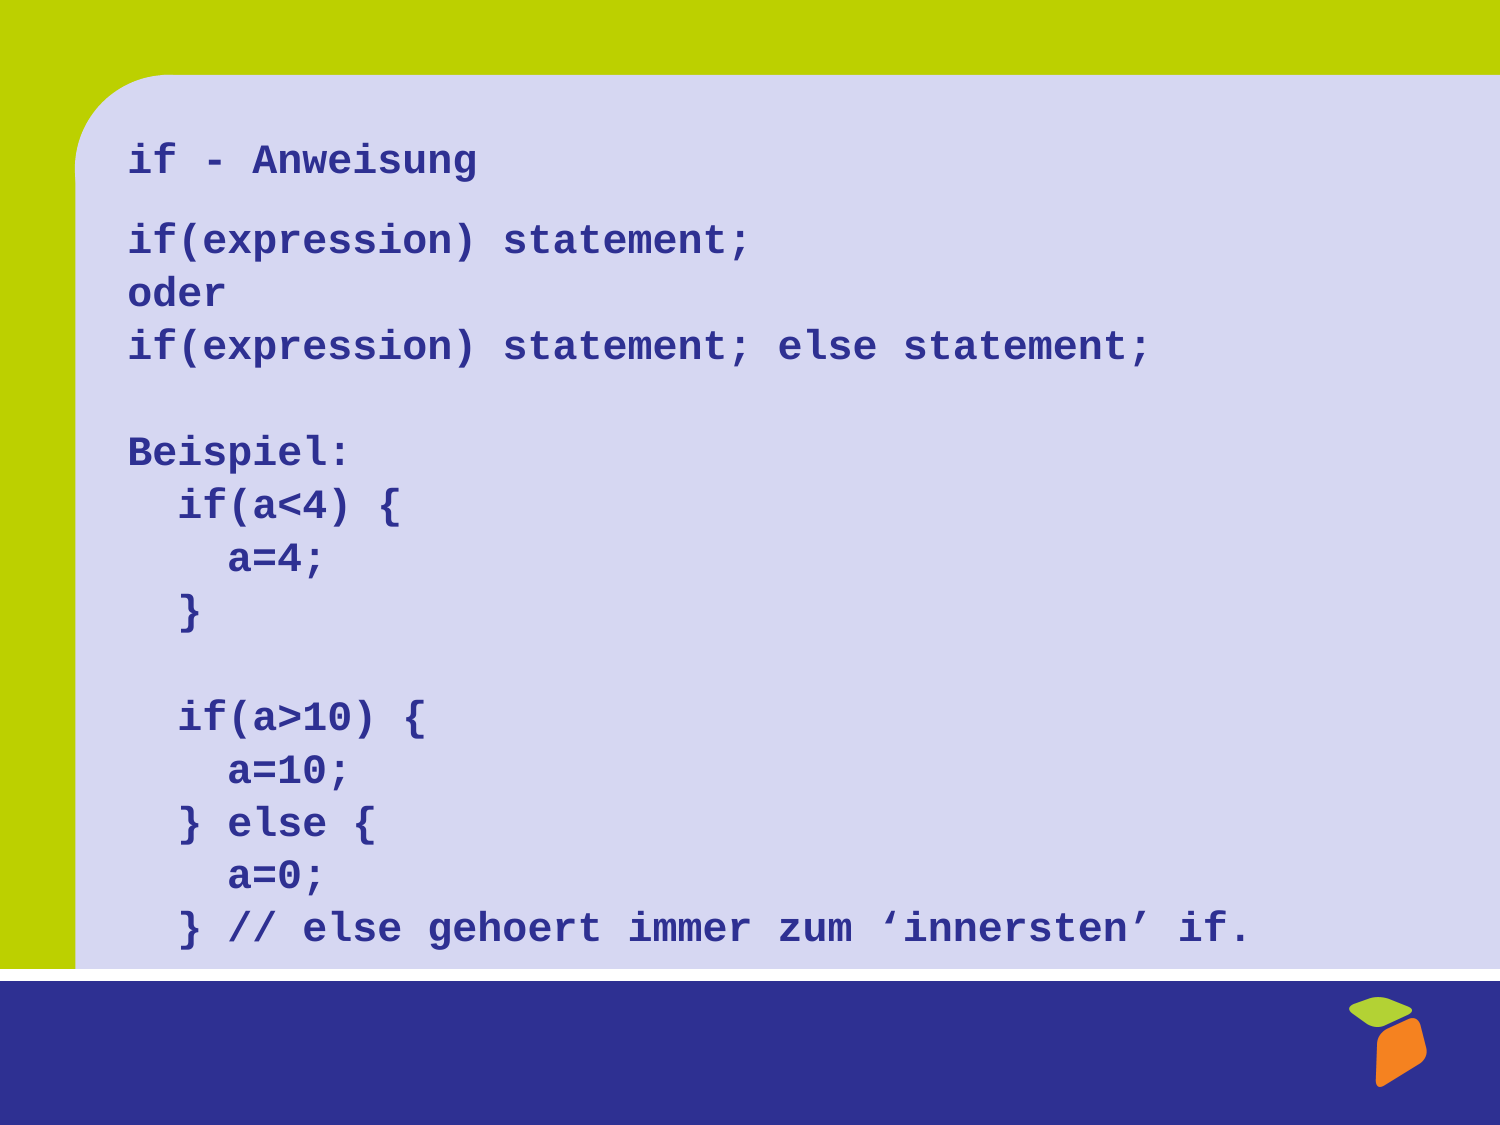

# if - Anweisung
if(expression) statement;
oder
if(expression) statement; else statement;
Beispiel:
 if(a<4) {
 a=4;
 }
 if(a>10) {
 a=10;
 } else {
 a=0;
 } // else gehoert immer zum ‘innersten’ if.